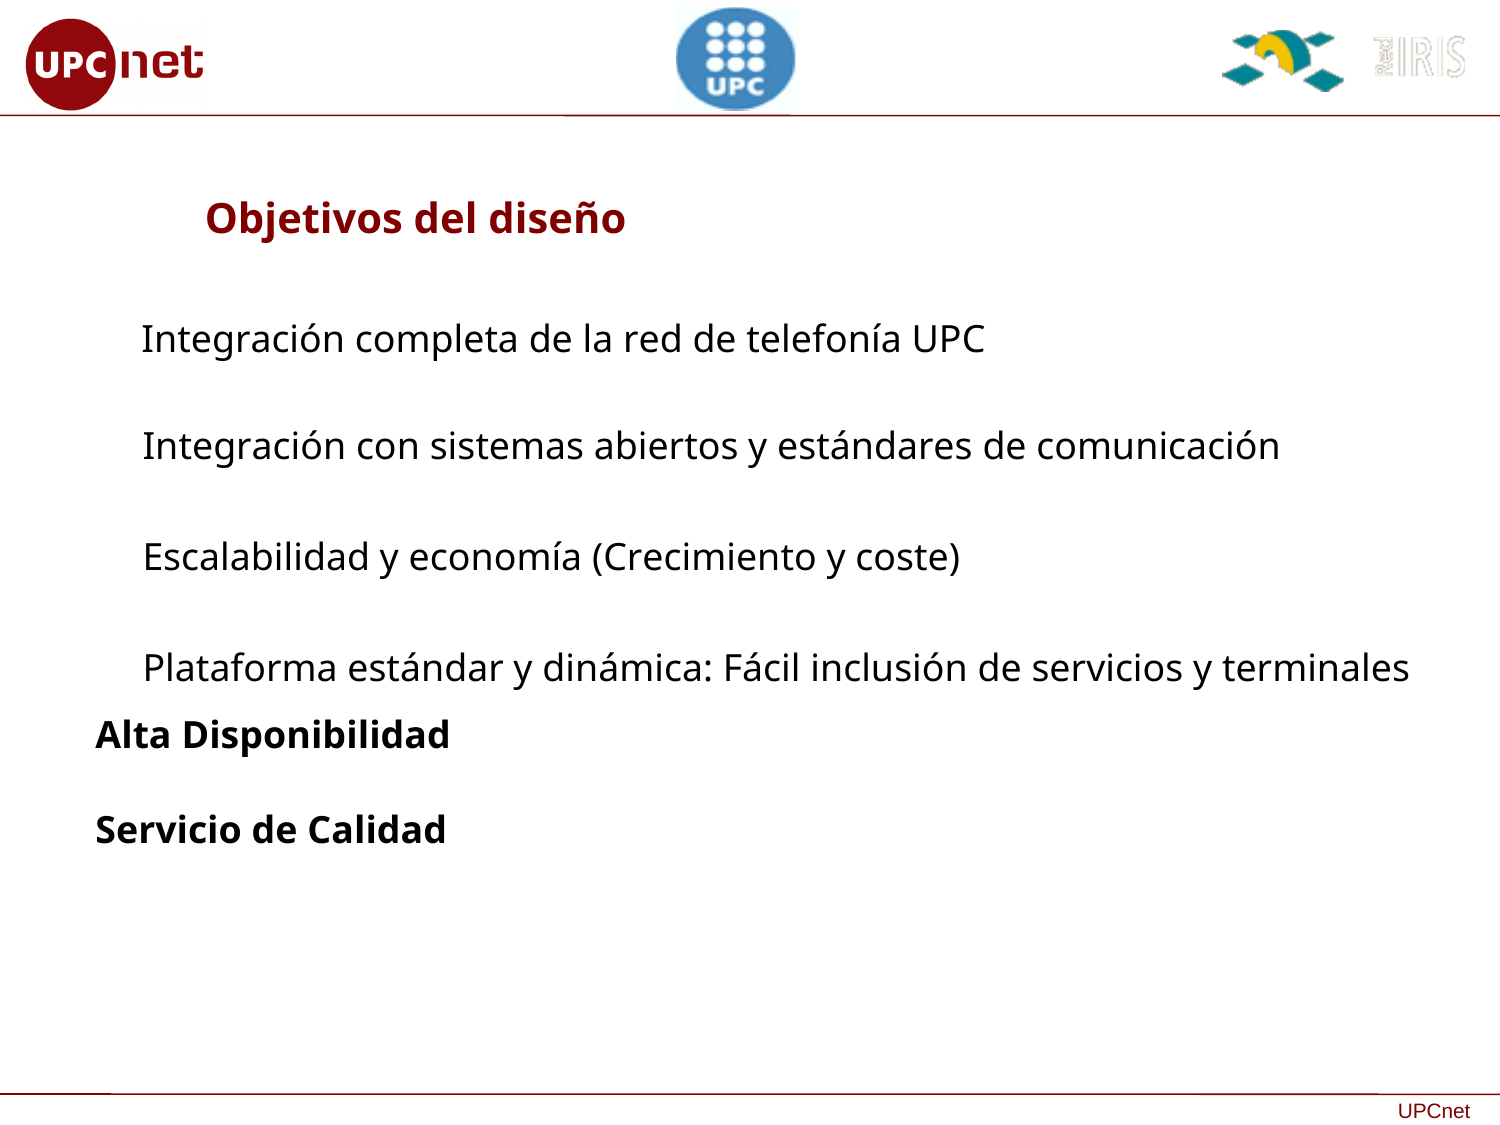

Objetivos del diseño
 Integración completa de la red de telefonía UPC
 Integración con sistemas abiertos y estándares de comunicación
 Escalabilidad y economía (Crecimiento y coste)
 Plataforma estándar y dinámica: Fácil inclusión de servicios y terminales
 Alta Disponibilidad
 Servicio de Calidad